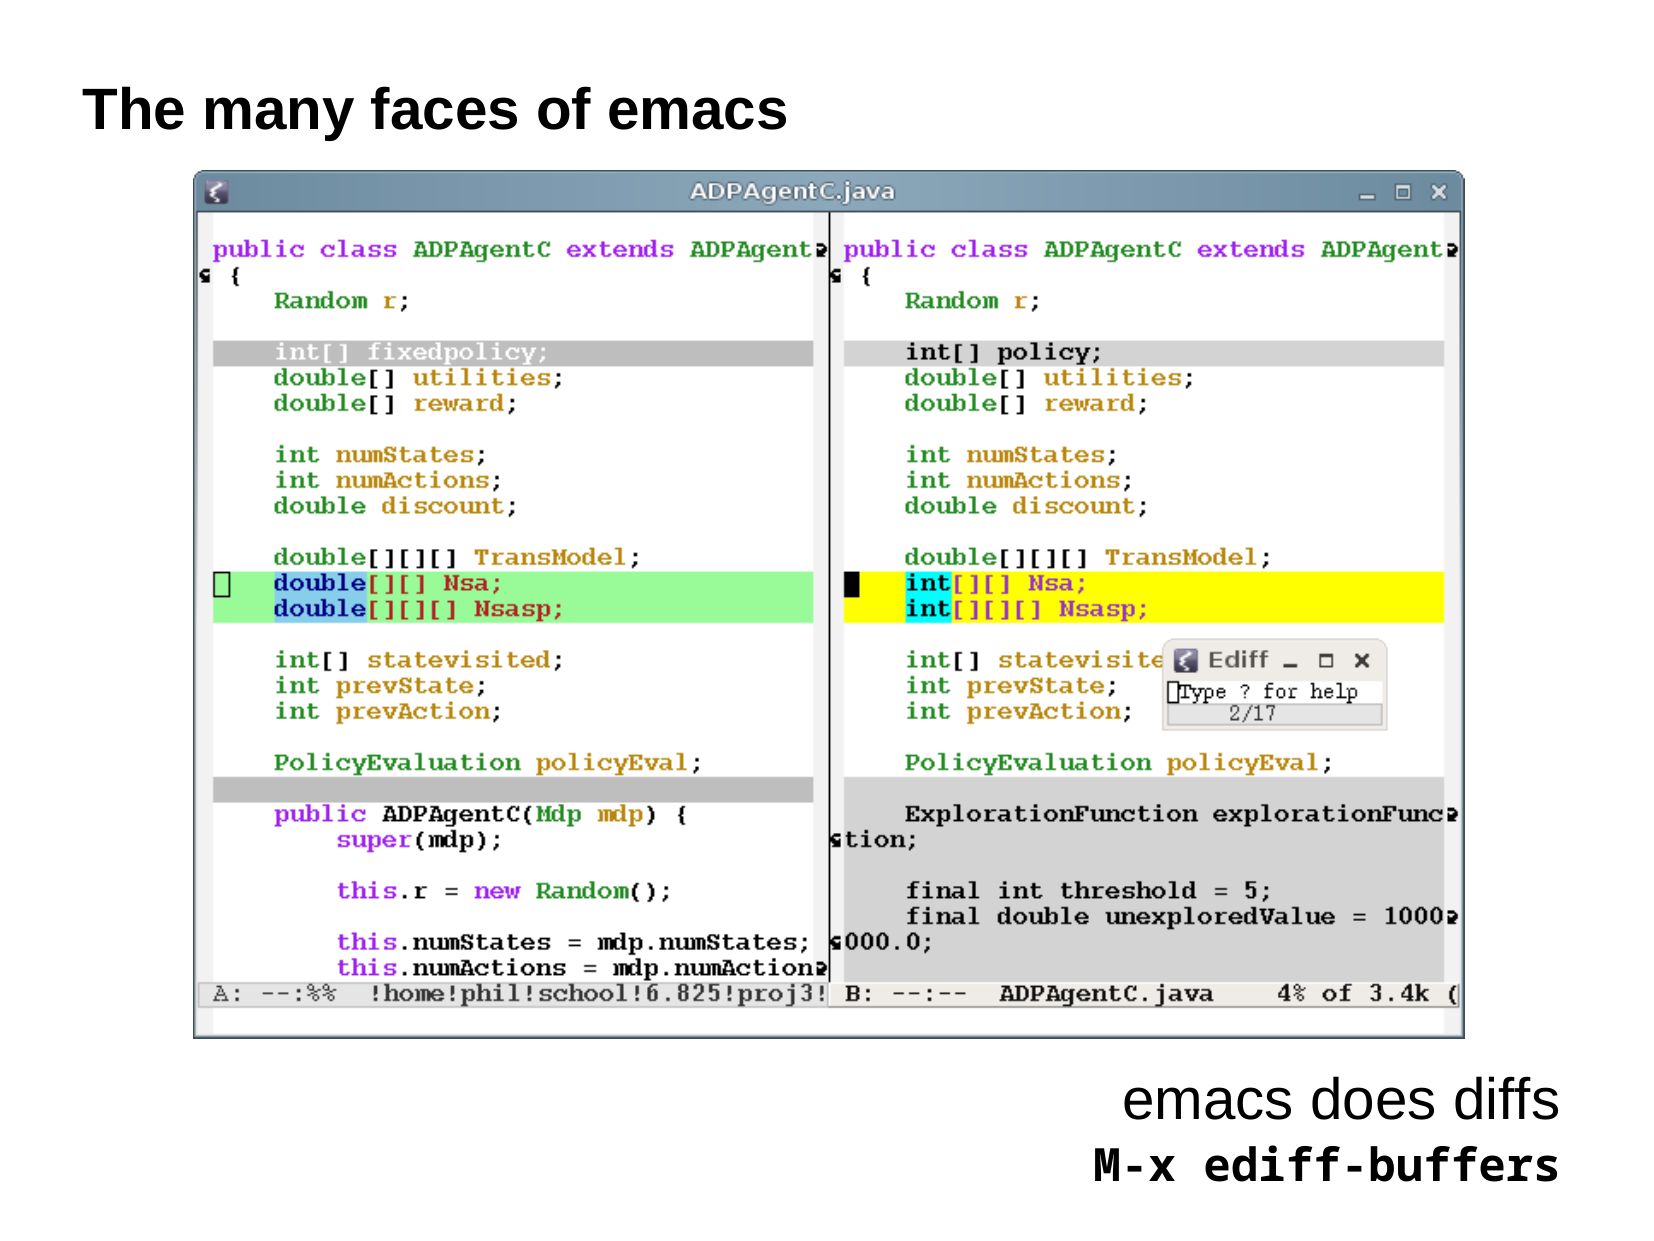

# The many faces of emacs
emacs does diffs
M-x ediff-buffers